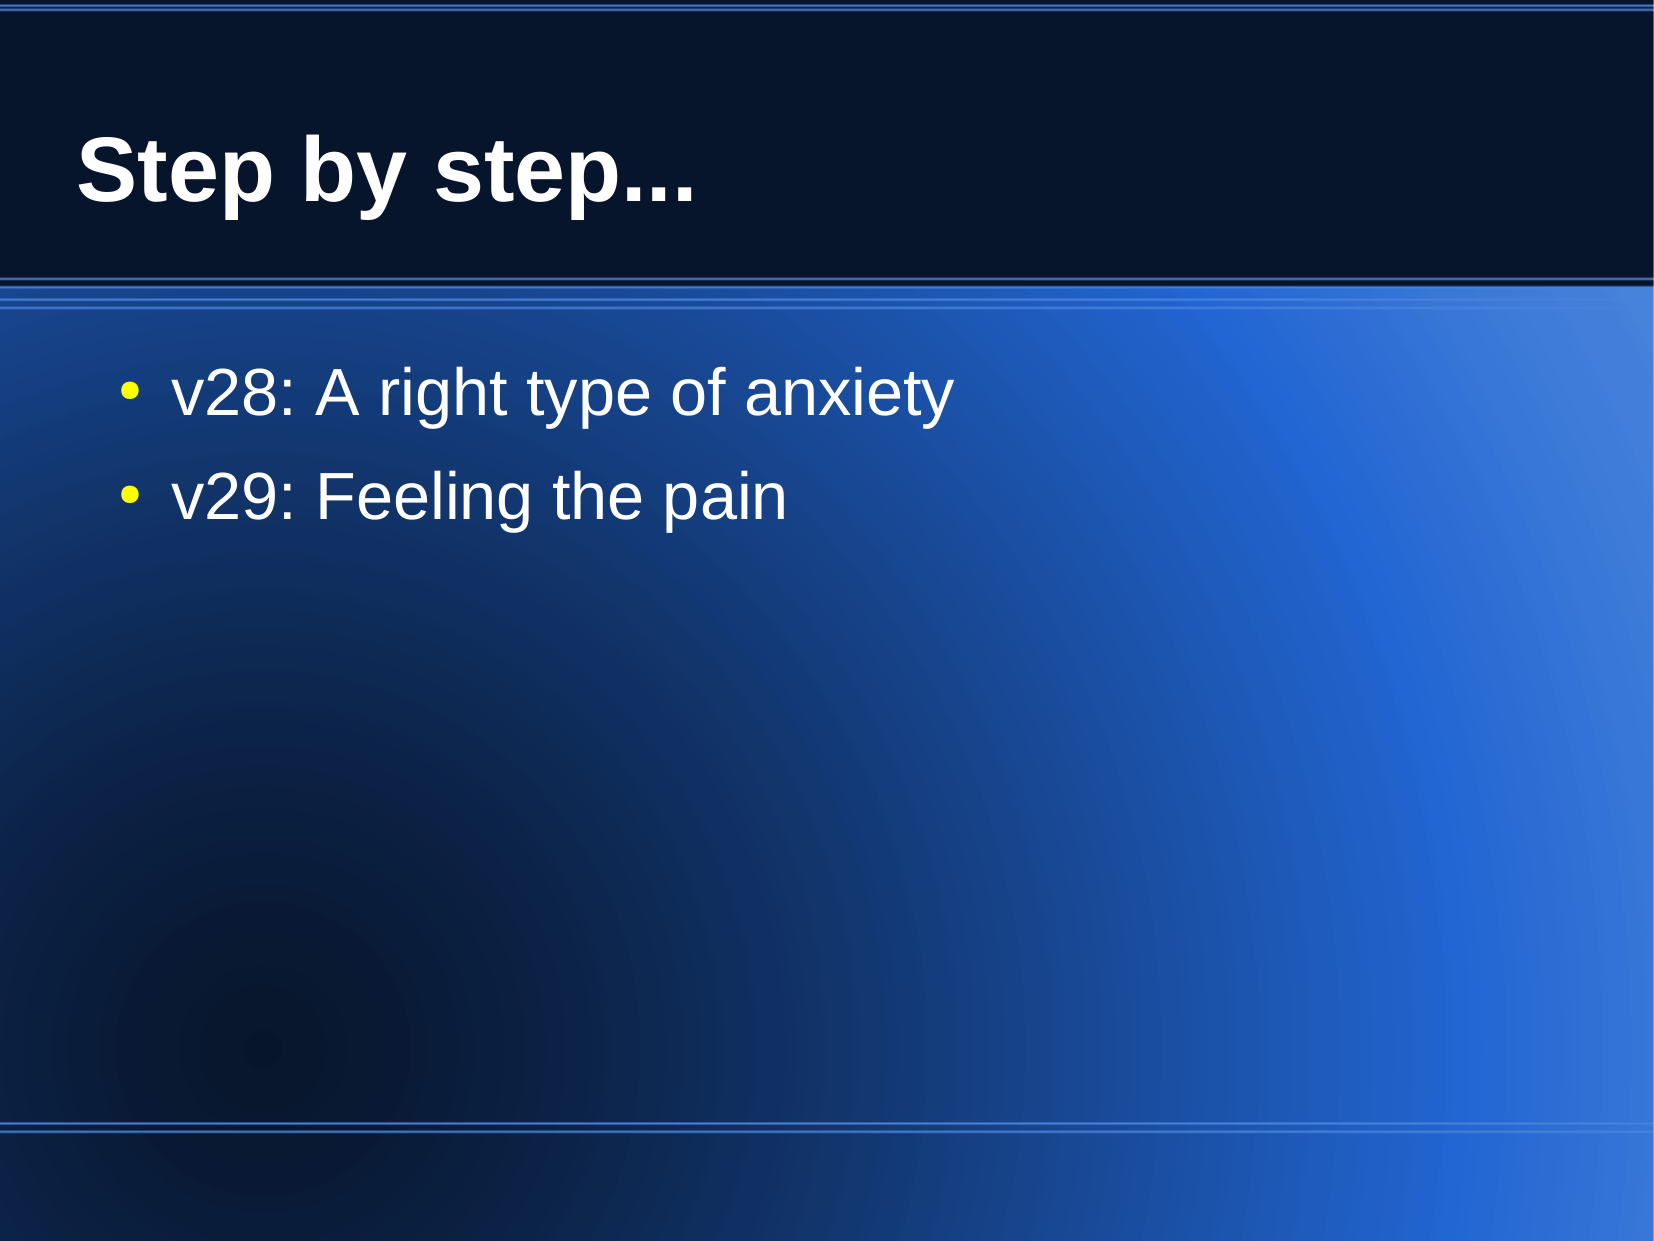

# Step by step...
v28: A right type of anxiety
v29: Feeling the pain